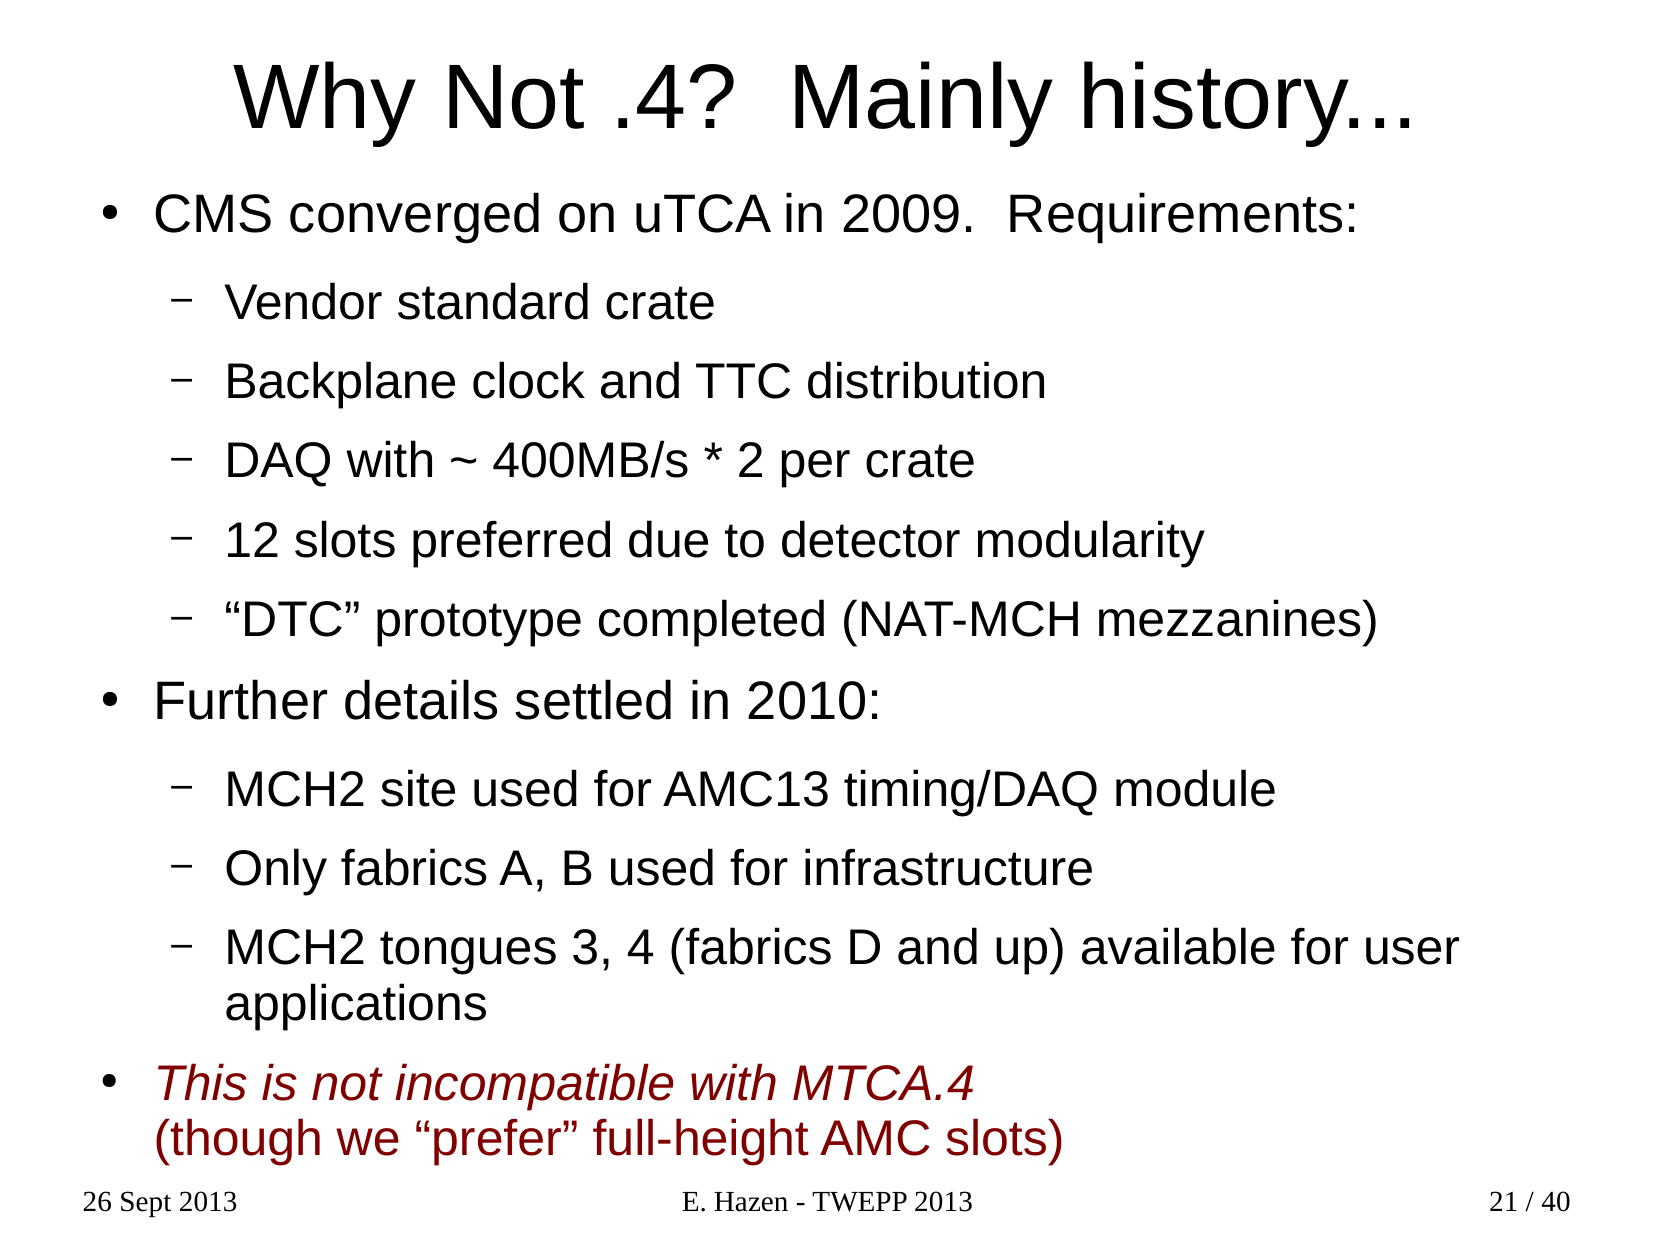

# Why Not .4? Mainly history...
CMS converged on uTCA in 2009. Requirements:
Vendor standard crate
Backplane clock and TTC distribution
DAQ with ~ 400MB/s * 2 per crate
12 slots preferred due to detector modularity
“DTC” prototype completed (NAT-MCH mezzanines)
Further details settled in 2010:
MCH2 site used for AMC13 timing/DAQ module
Only fabrics A, B used for infrastructure
MCH2 tongues 3, 4 (fabrics D and up) available for user applications
This is not incompatible with MTCA.4
(though we “prefer” full-height AMC slots)
26 Sept 2013
E. Hazen - TWEPP 2013
21